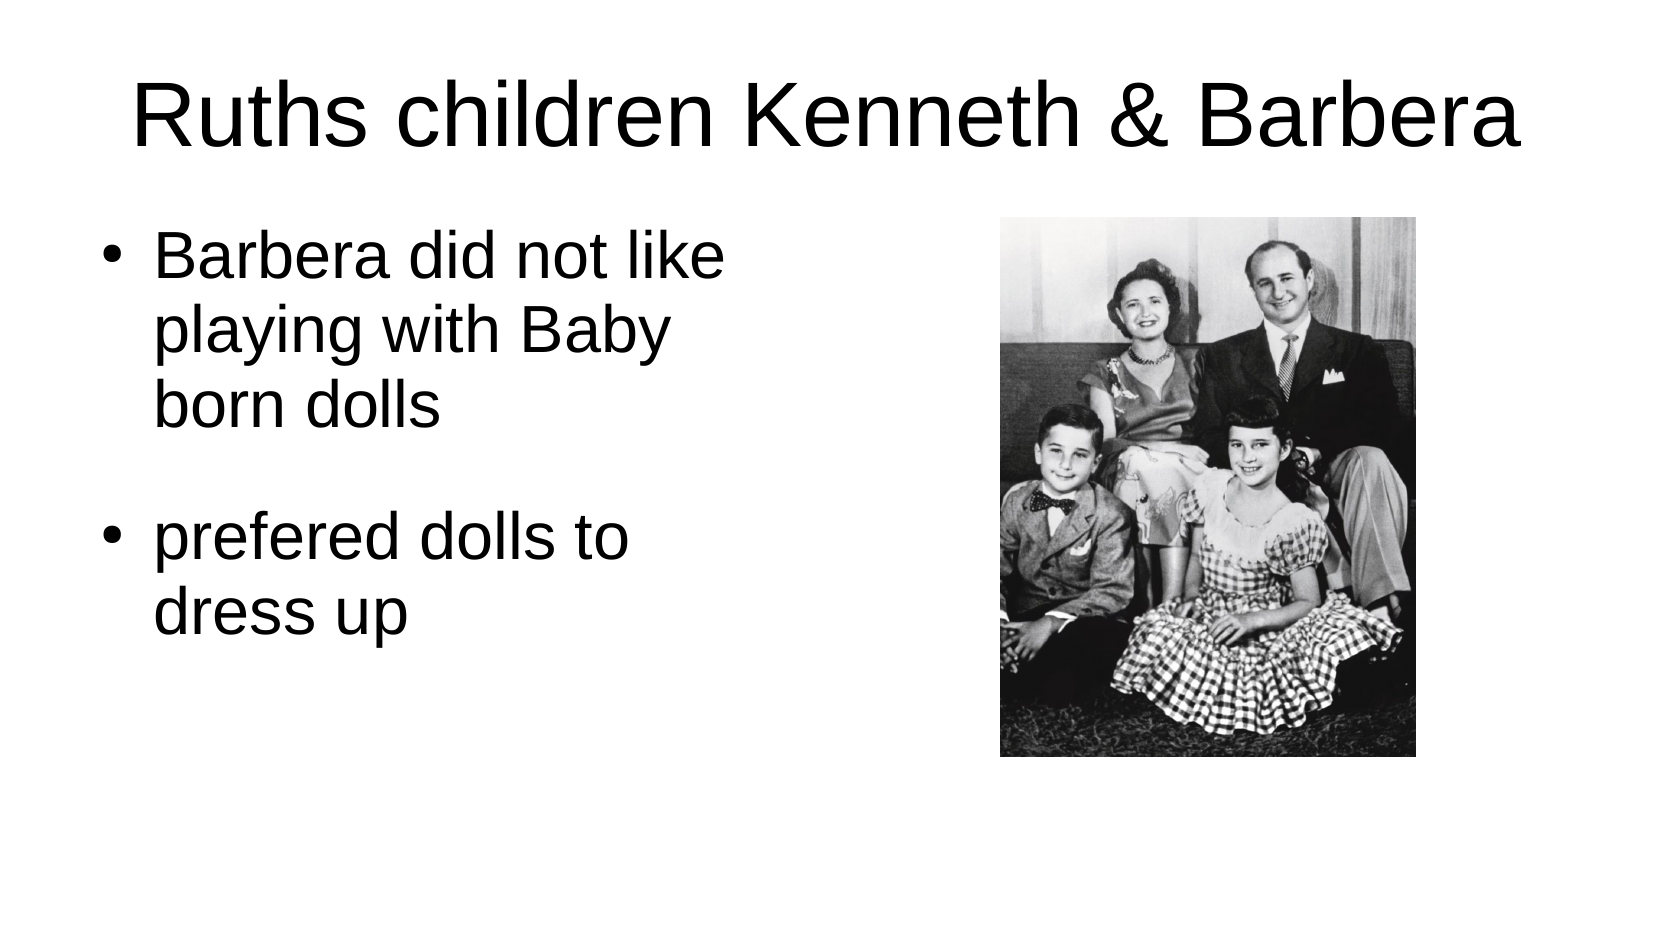

# Ruths children Kenneth & Barbera
Barbera did not like playing with Baby born dolls
prefered dolls to dress up